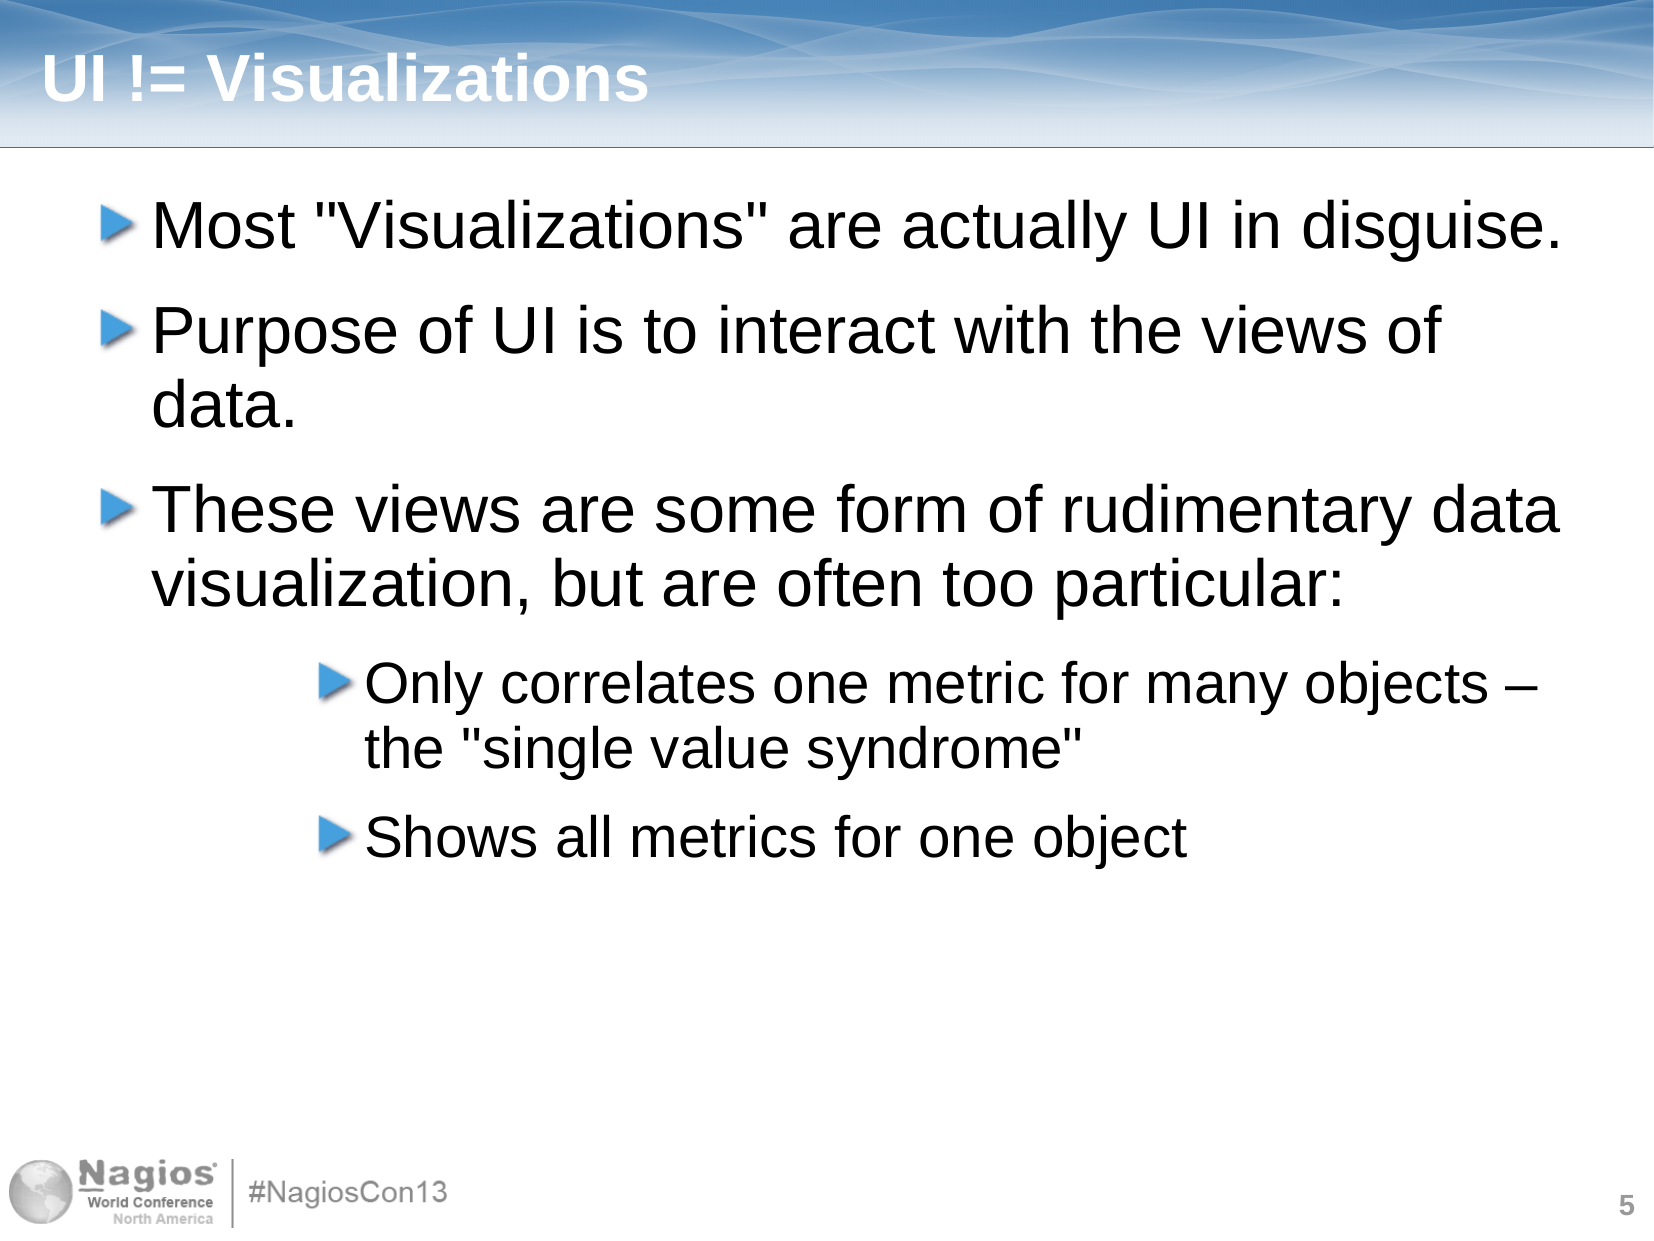

# UI != Visualizations
Most "Visualizations" are actually UI in disguise.
Purpose of UI is to interact with the views of data.
These views are some form of rudimentary data visualization, but are often too particular:
Only correlates one metric for many objects – the "single value syndrome"
Shows all metrics for one object
5